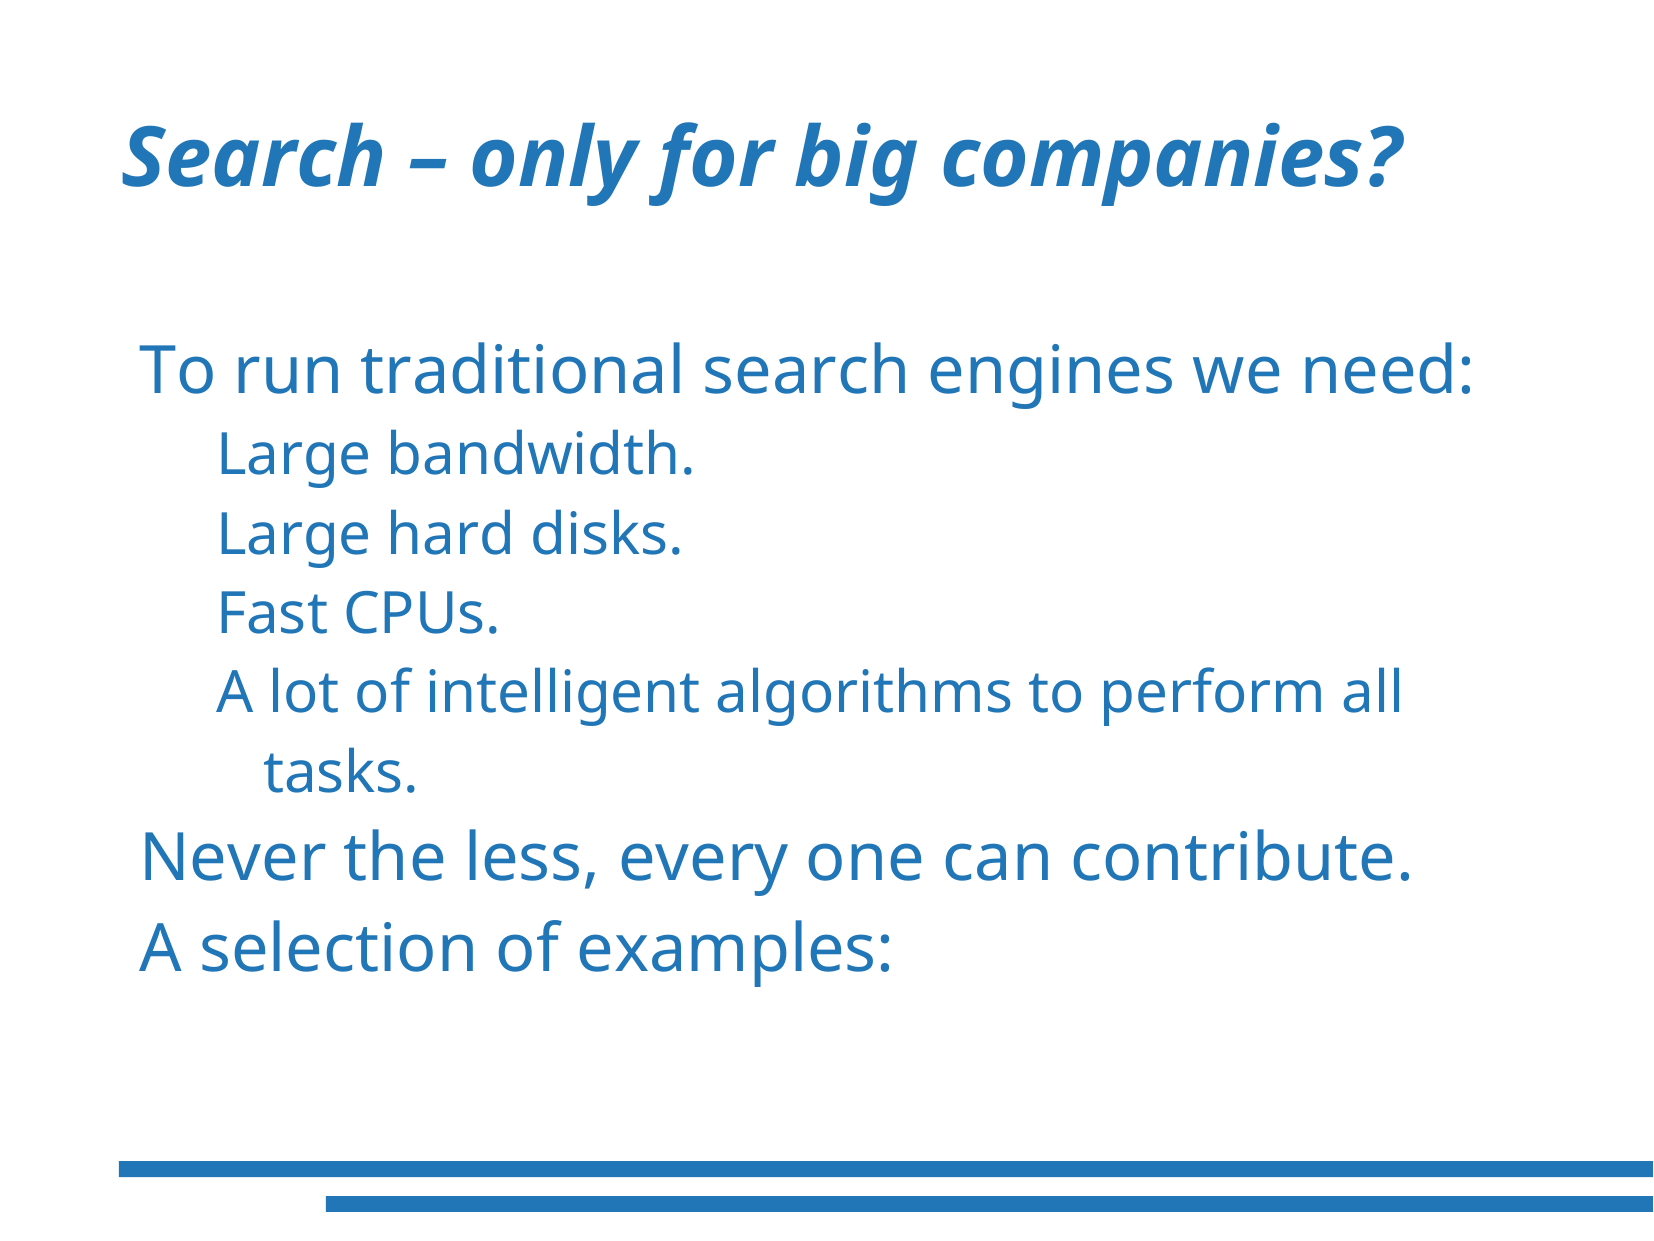

# Search – only for big companies?
To run traditional search engines we need:
Large bandwidth.
Large hard disks.
Fast CPUs.
A lot of intelligent algorithms to perform all tasks.
Never the less, every one can contribute.
A selection of examples: